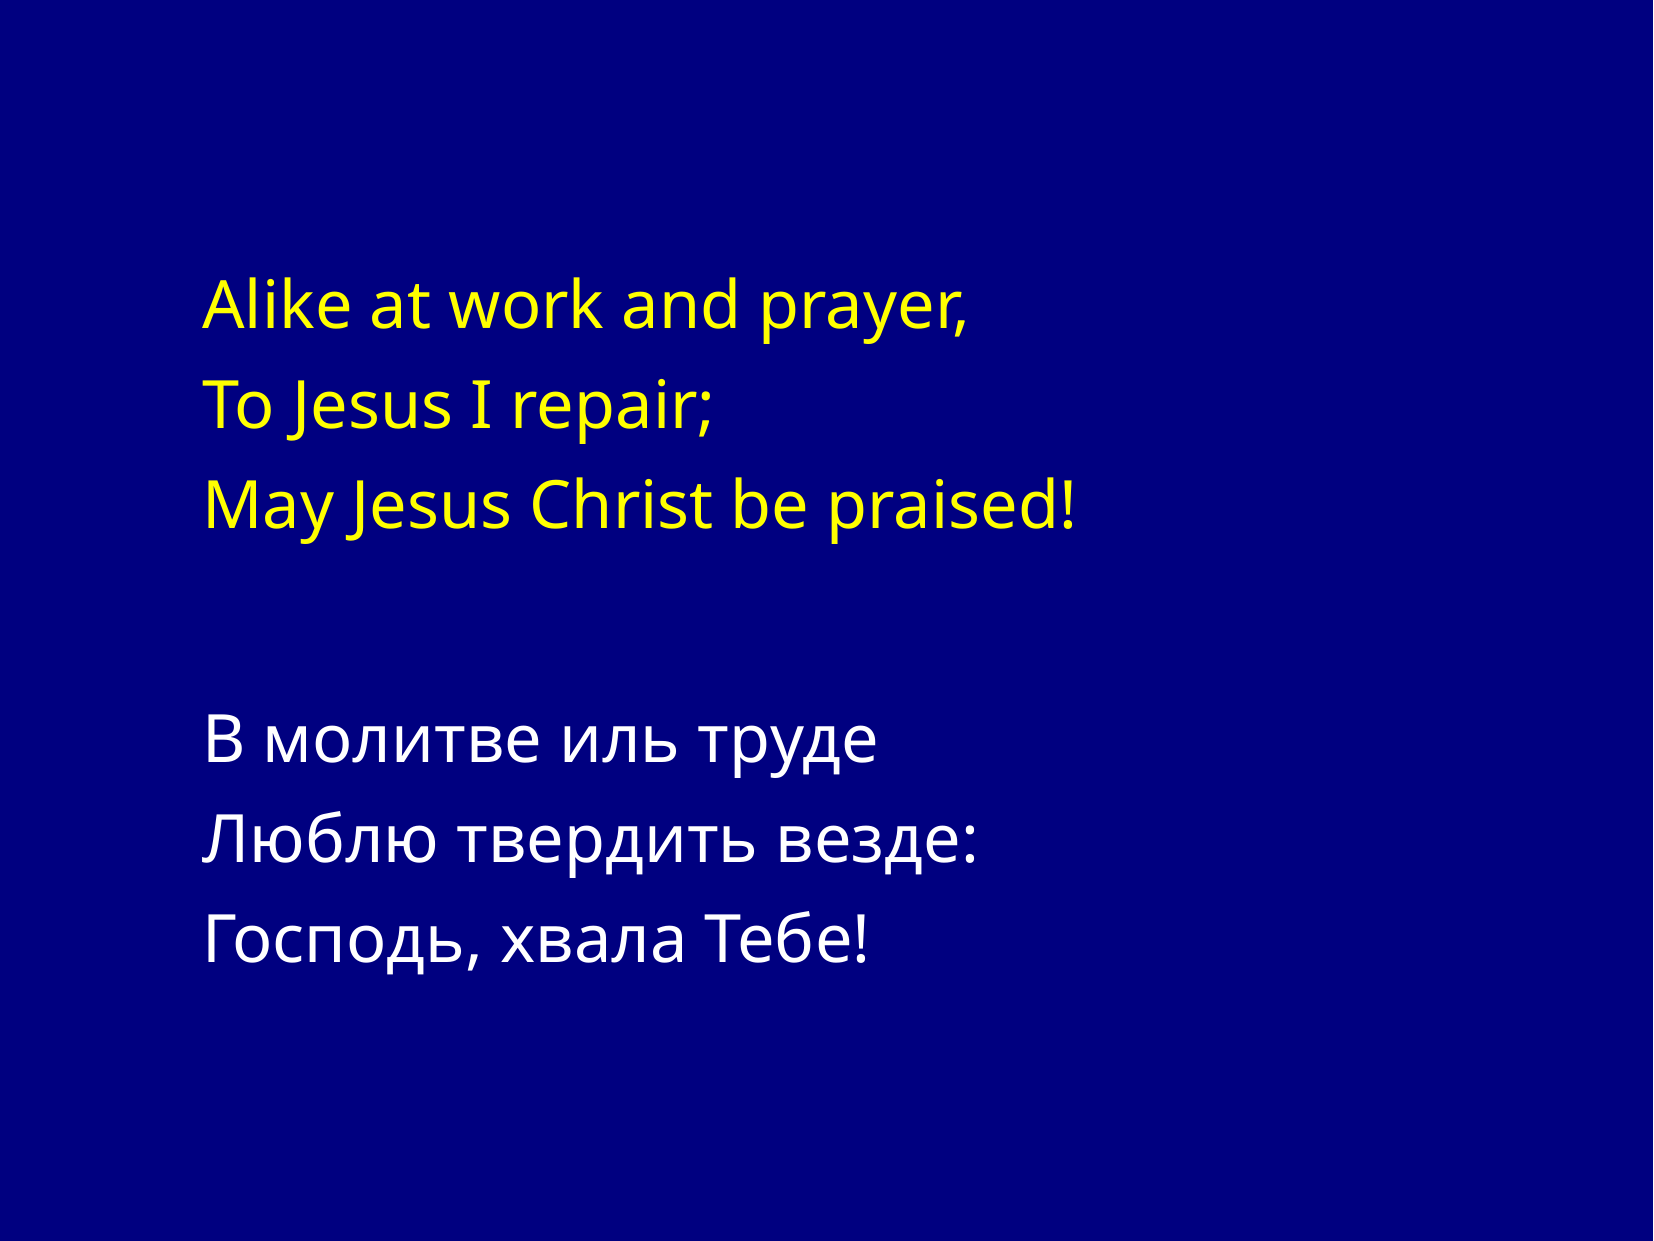

Alike at work and prayer,
	To Jesus I repair;
	May Jesus Christ be praised!
	В молитве иль труде
	Люблю твердить везде:
	Господь, хвала Тебе!